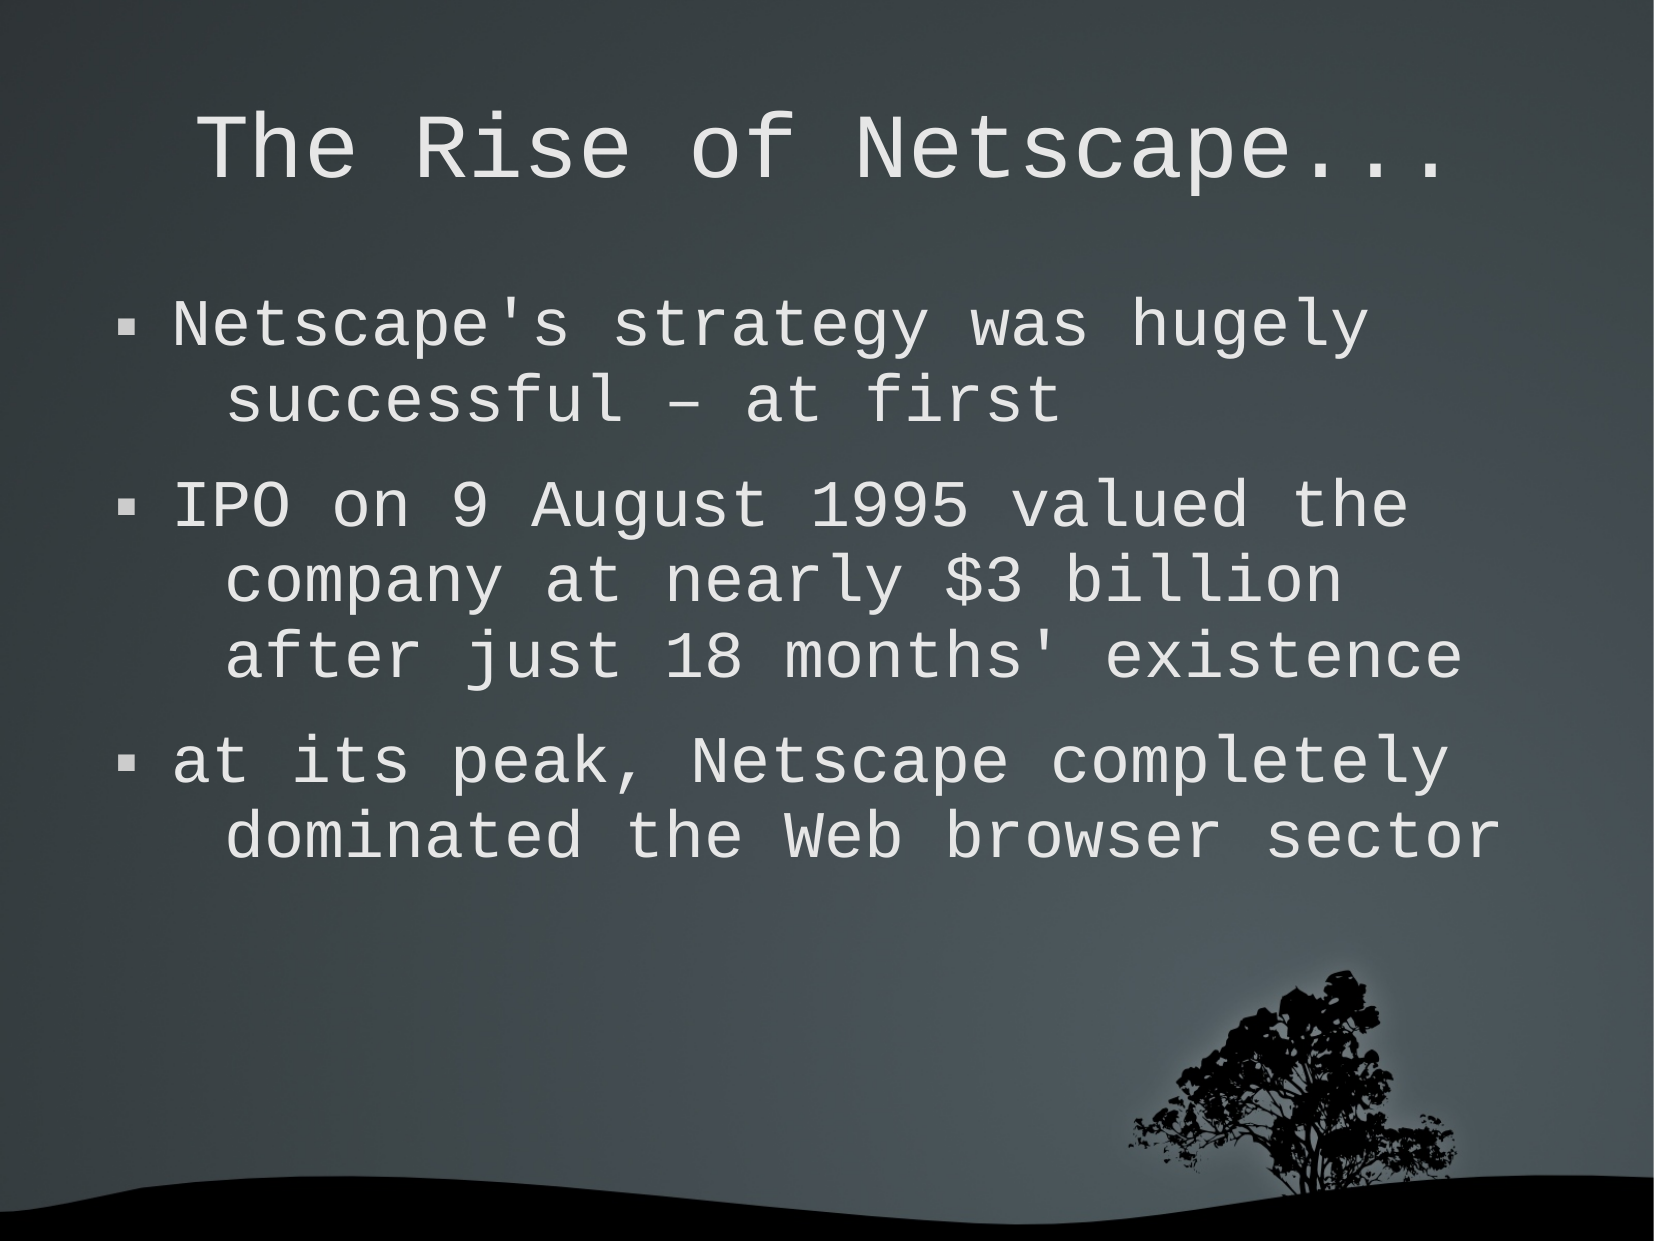

# The Rise of Netscape...
Netscape's strategy was hugely successful – at first
IPO on 9 August 1995 valued the company at nearly $3 billion after just 18 months' existence
at its peak, Netscape completely dominated the Web browser sector